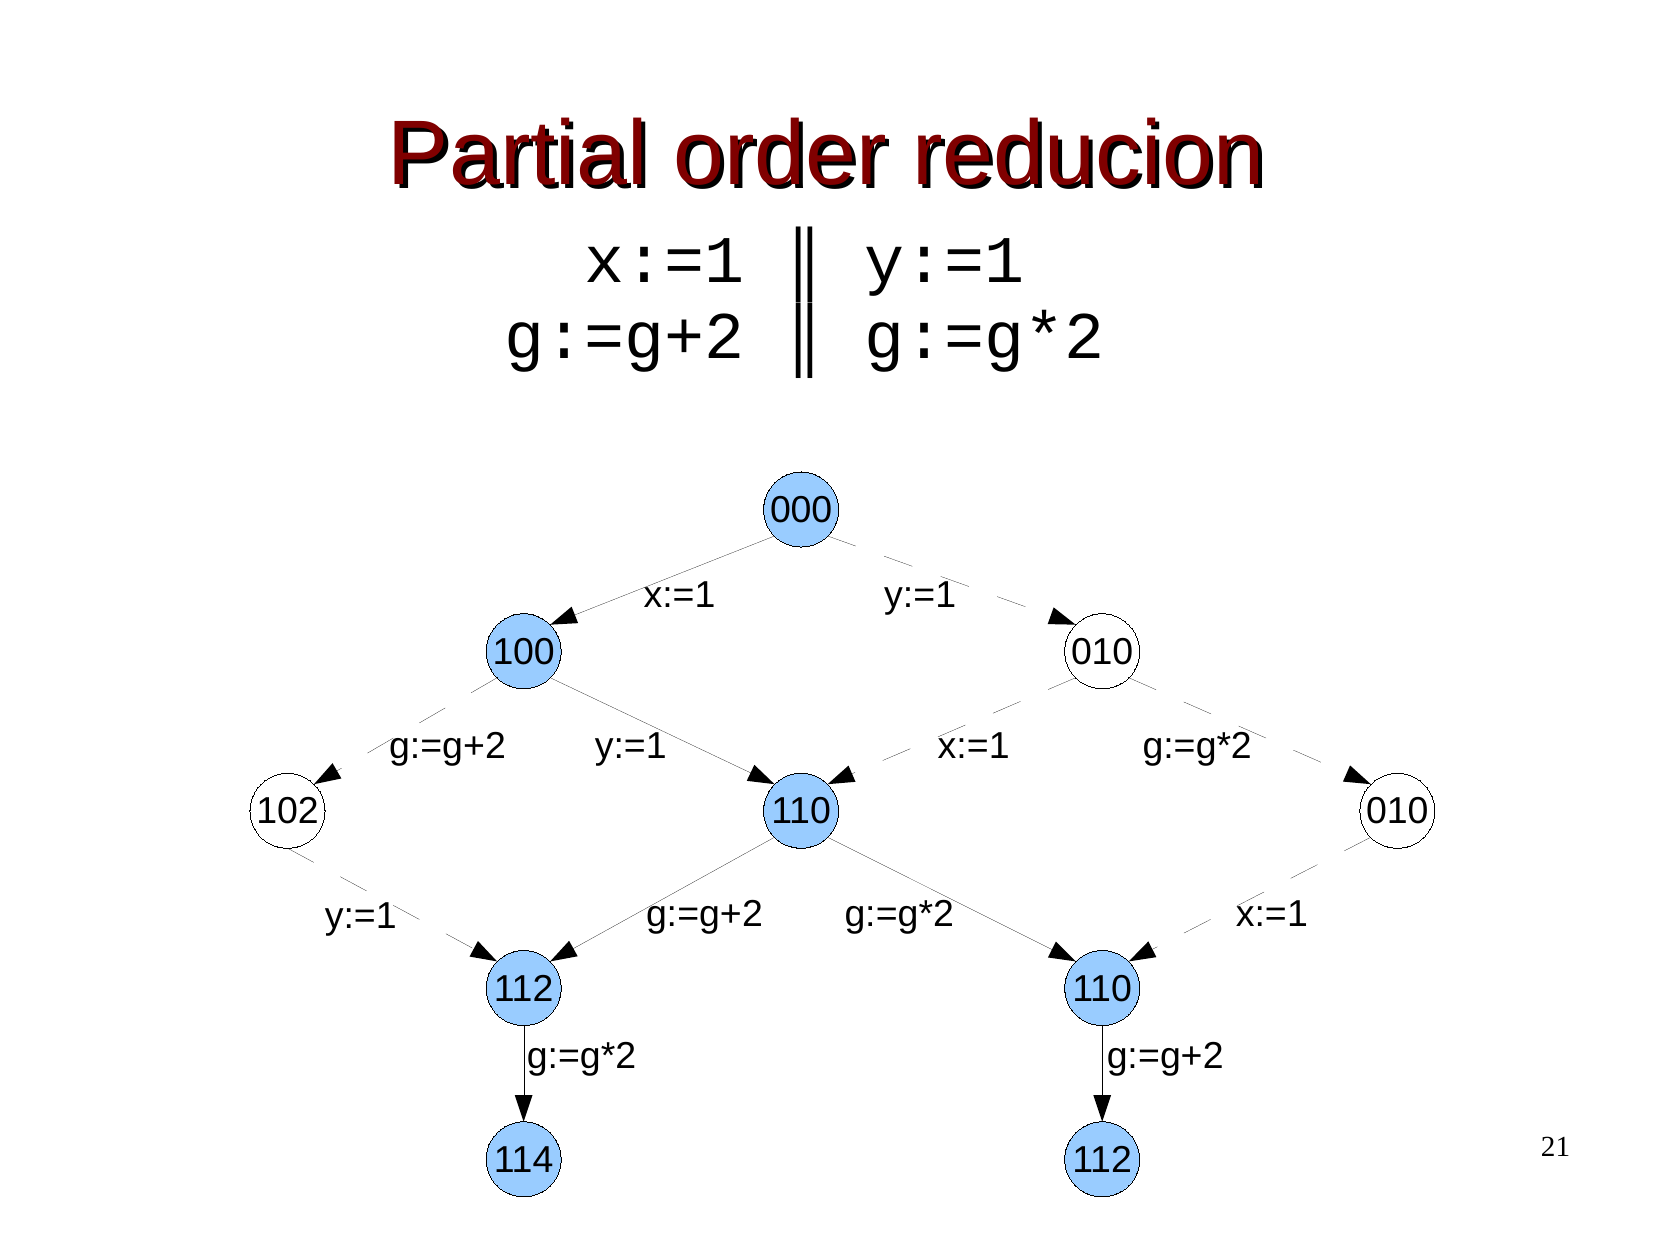

# Partial order reducion
x:=1 ║ y:=1
g:=g+2 ║ g:=g*2
000
100
010
102
110
010
112
110
114
112
21